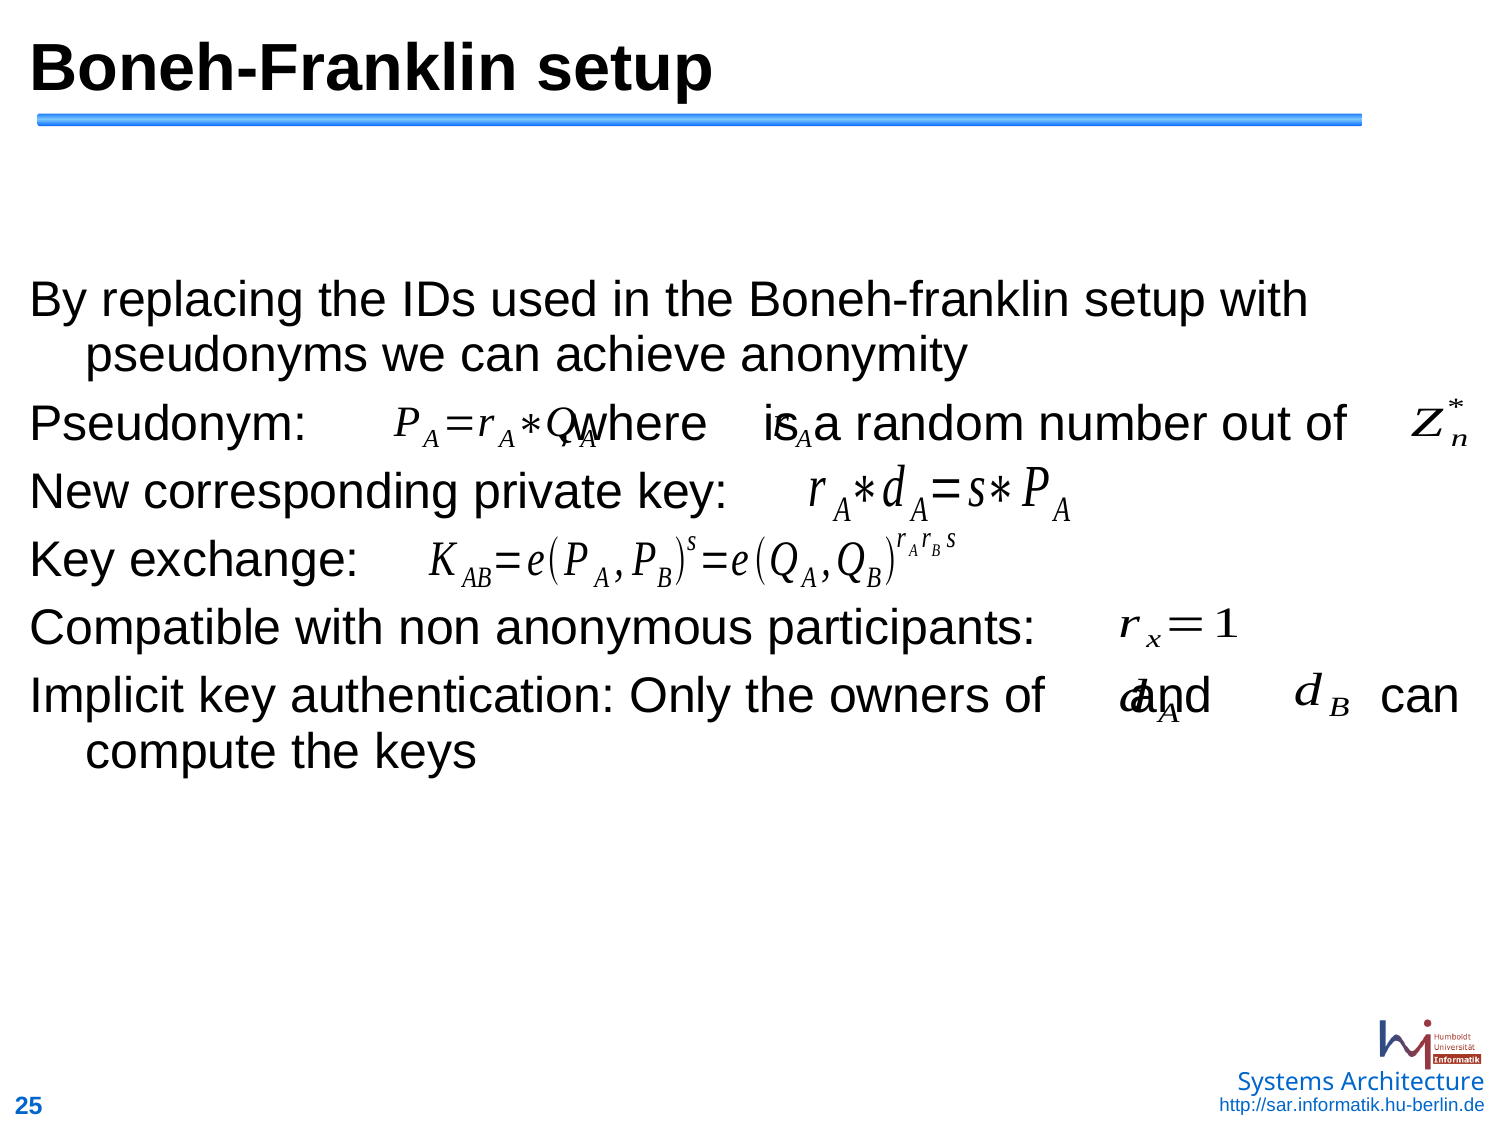

# Boneh-Franklin setup
By replacing the IDs used in the Boneh-franklin setup with pseudonyms we can achieve anonymity
Pseudonym: ,where is a random number out of
New corresponding private key:
Key exchange:
Compatible with non anonymous participants:
Implicit key authentication: Only the owners of and can compute the keys